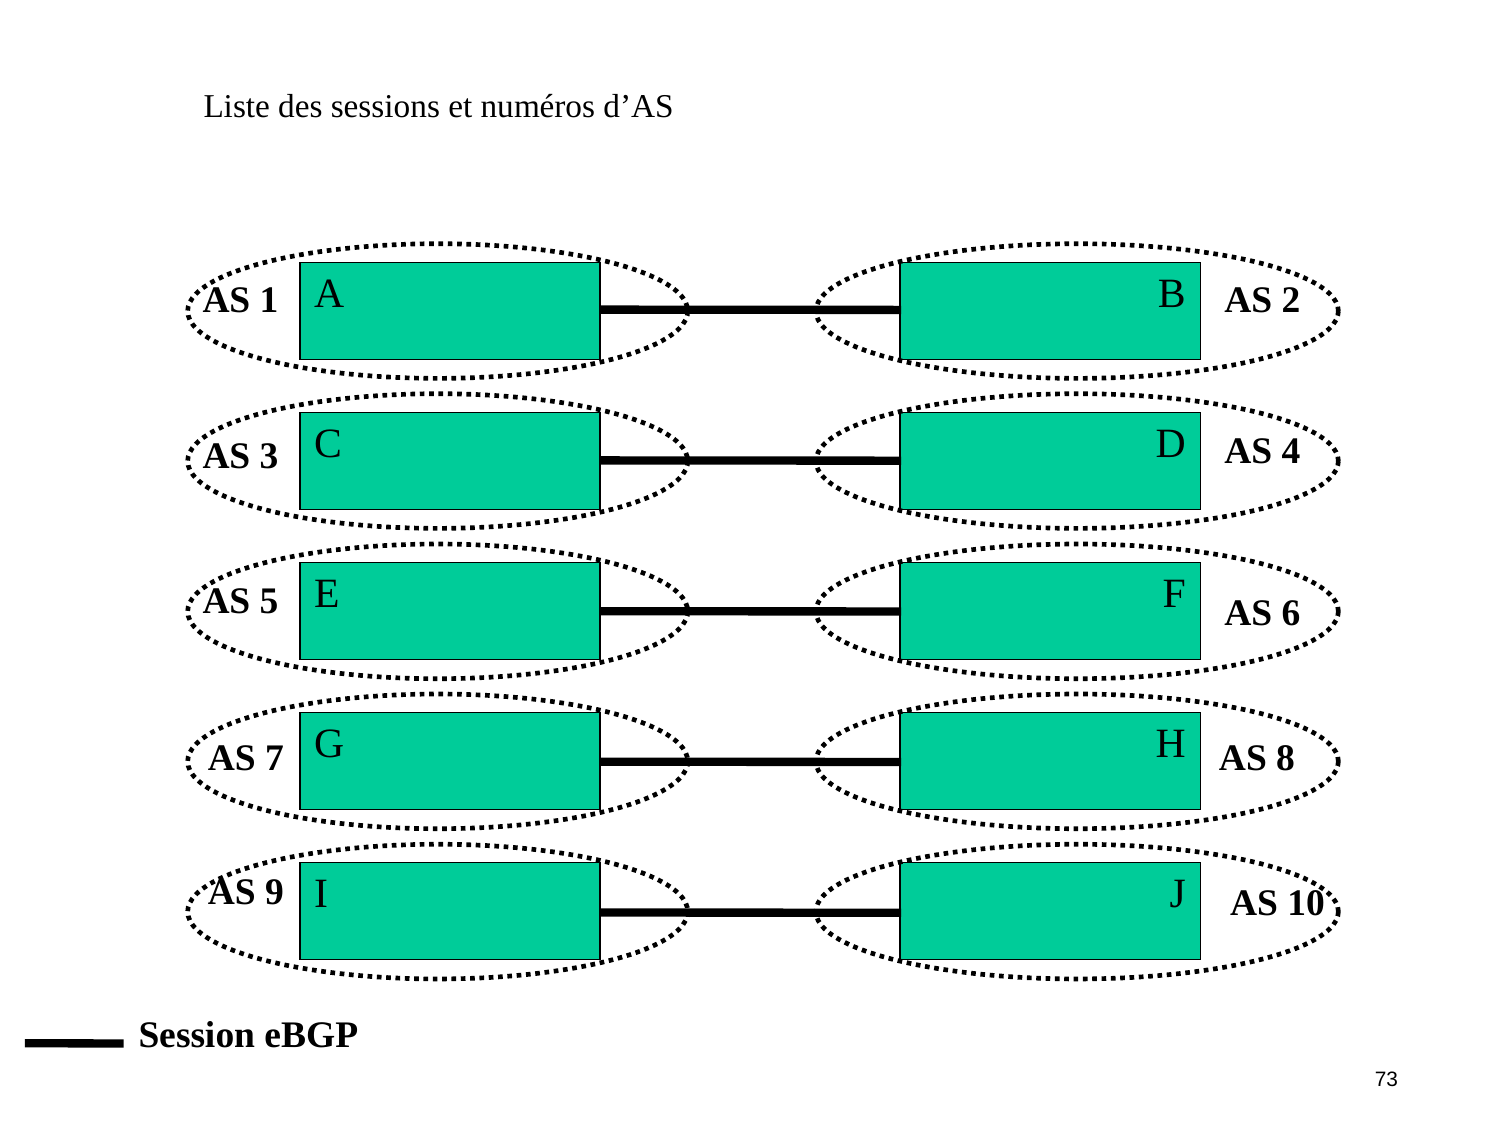

Liste des sessions et numéros d’AS
A
B
AS 1
AS 2
C
D
AS 4
AS 3
E
F
AS 5
AS 6
G
H
AS 7
AS 8
I
J
AS 9
AS 10
Session eBGP